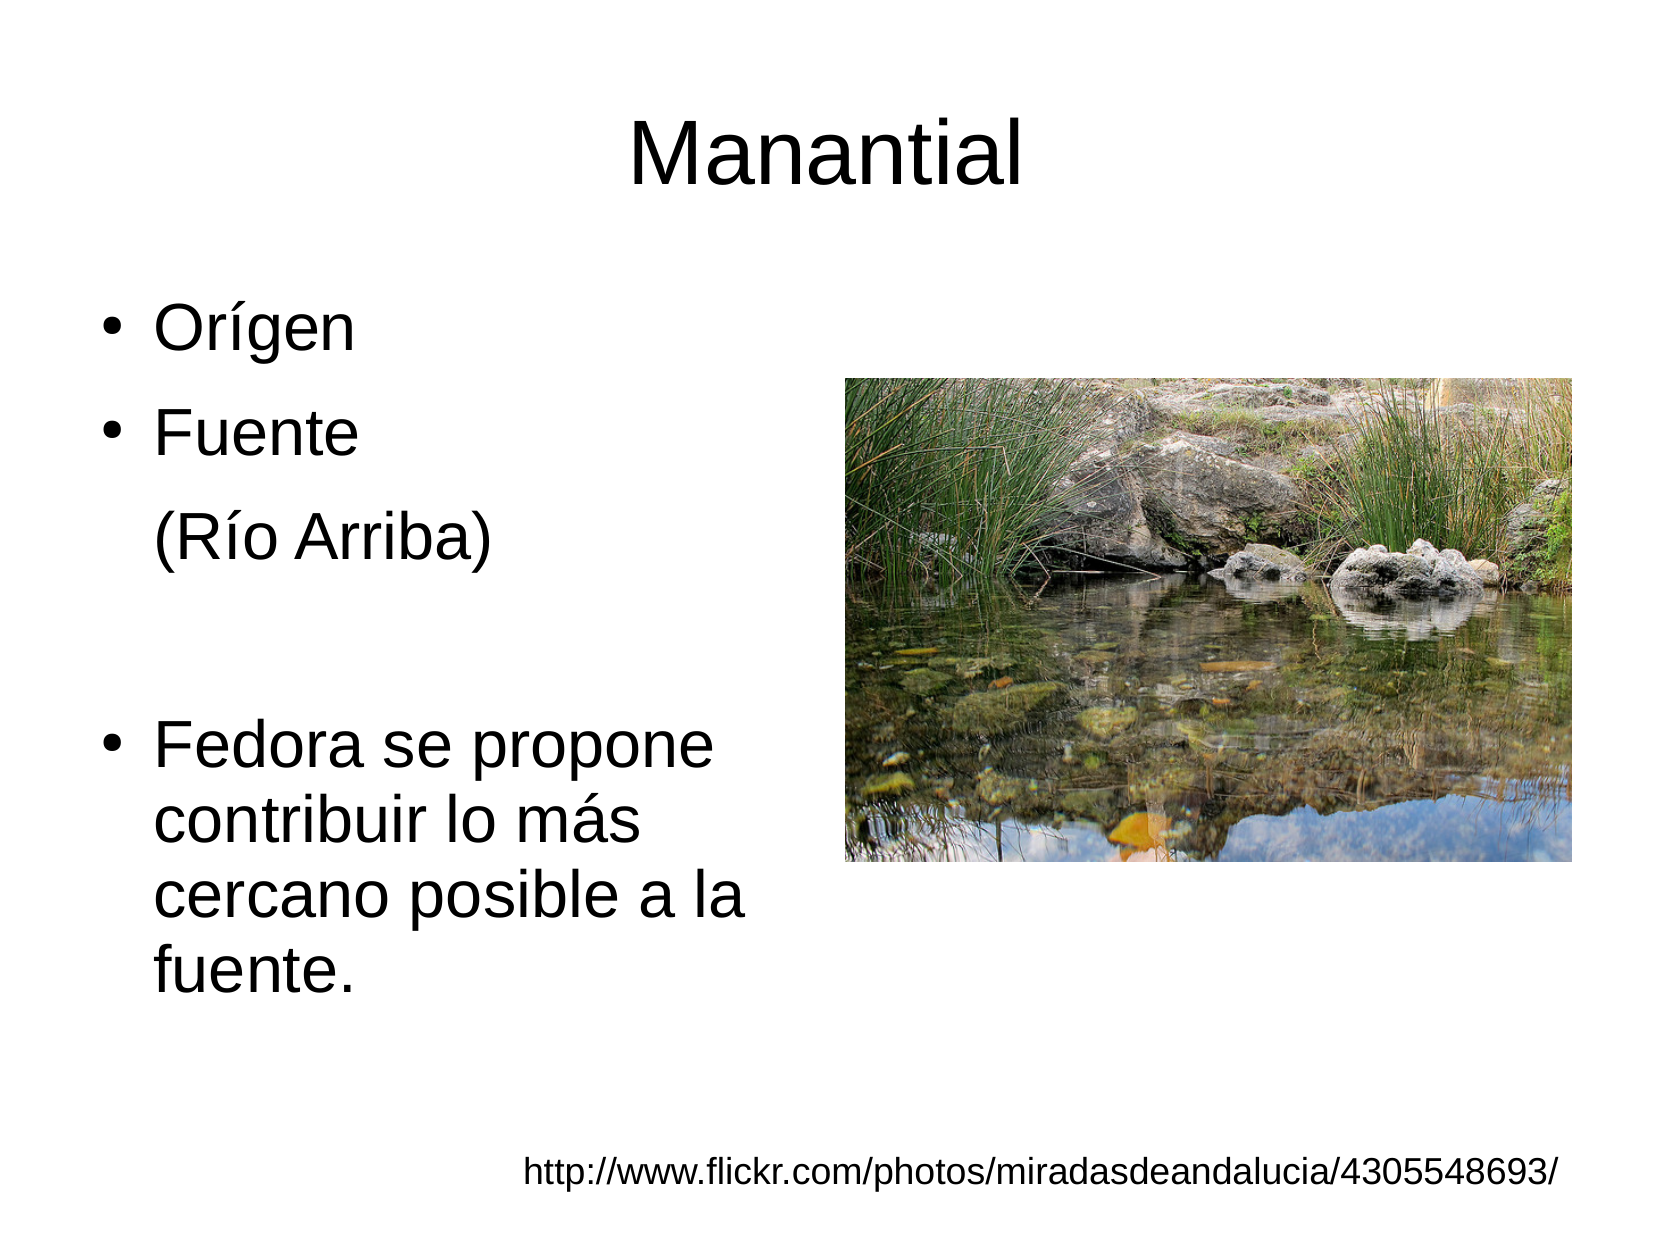

# Manantial
Orígen
Fuente
(Río Arriba)
Fedora se propone contribuir lo más cercano posible a la fuente.
http://www.flickr.com/photos/miradasdeandalucia/4305548693/